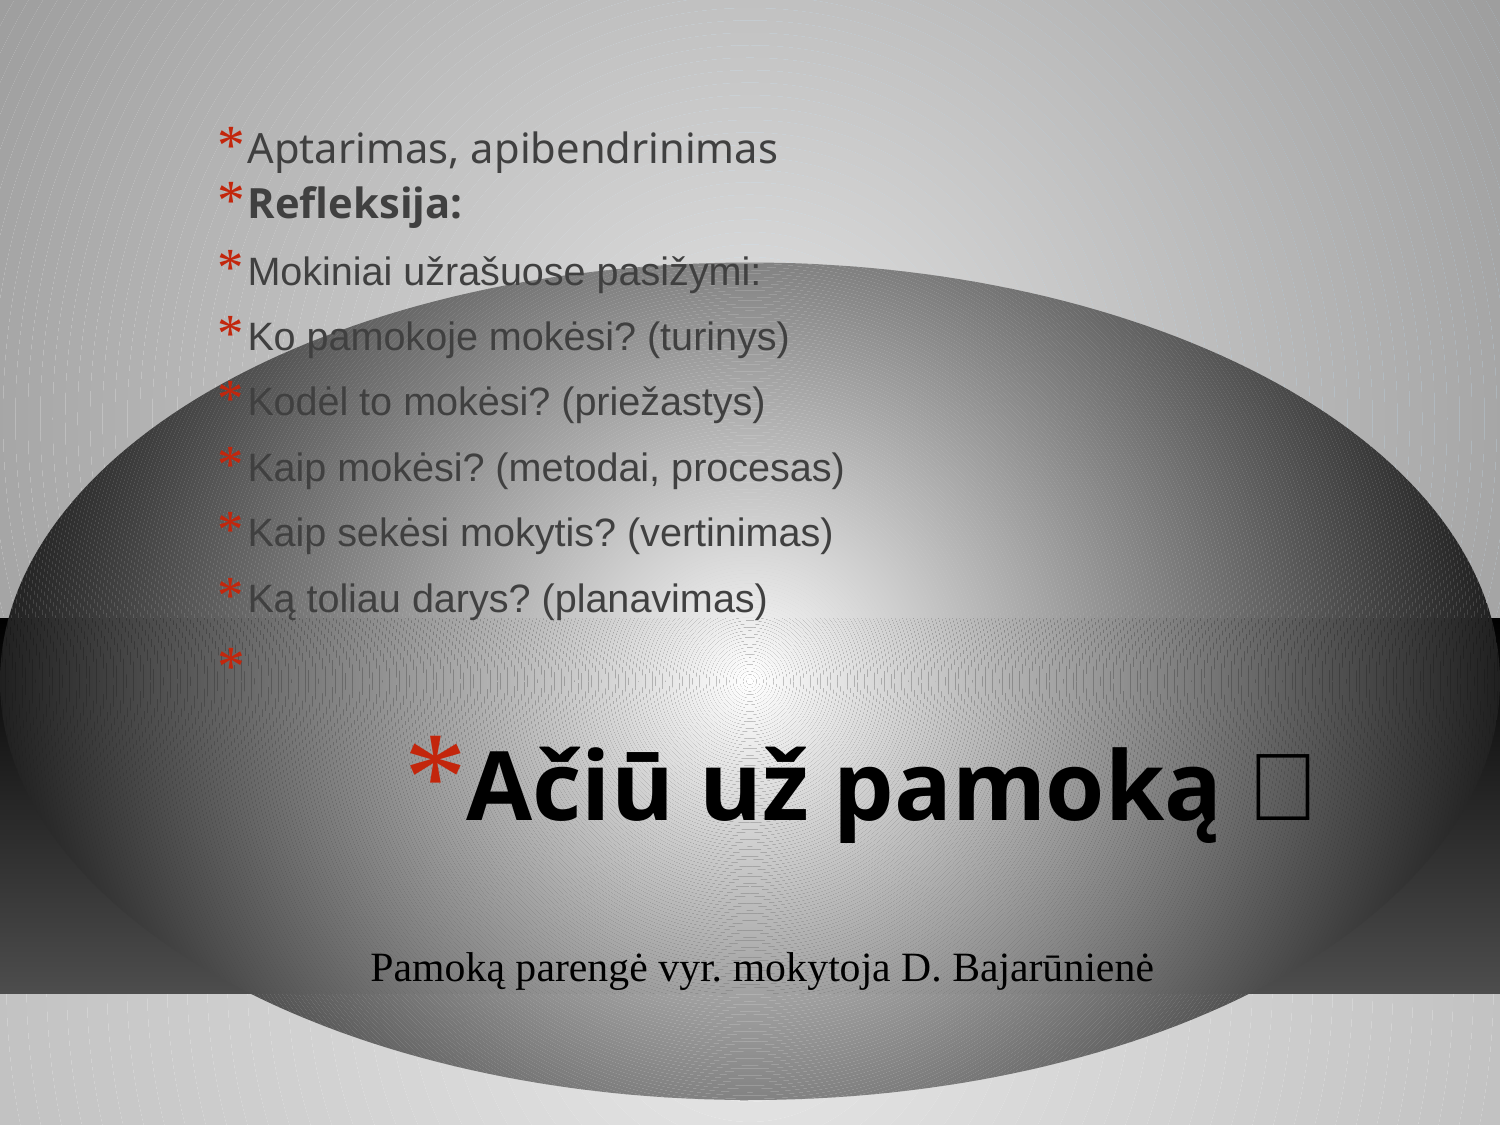

Aptarimas, apibendrinimas
Refleksija:
Mokiniai užrašuose pasižymi:
Ko pamokoje mokėsi? (turinys)
Kodėl to mokėsi? (priežastys)
Kaip mokėsi? (metodai, procesas)
Kaip sekėsi mokytis? (vertinimas)
Ką toliau darys? (planavimas)
# Ačiū už pamoką 
Pamoką parengė vyr. mokytoja D. Bajarūnienė